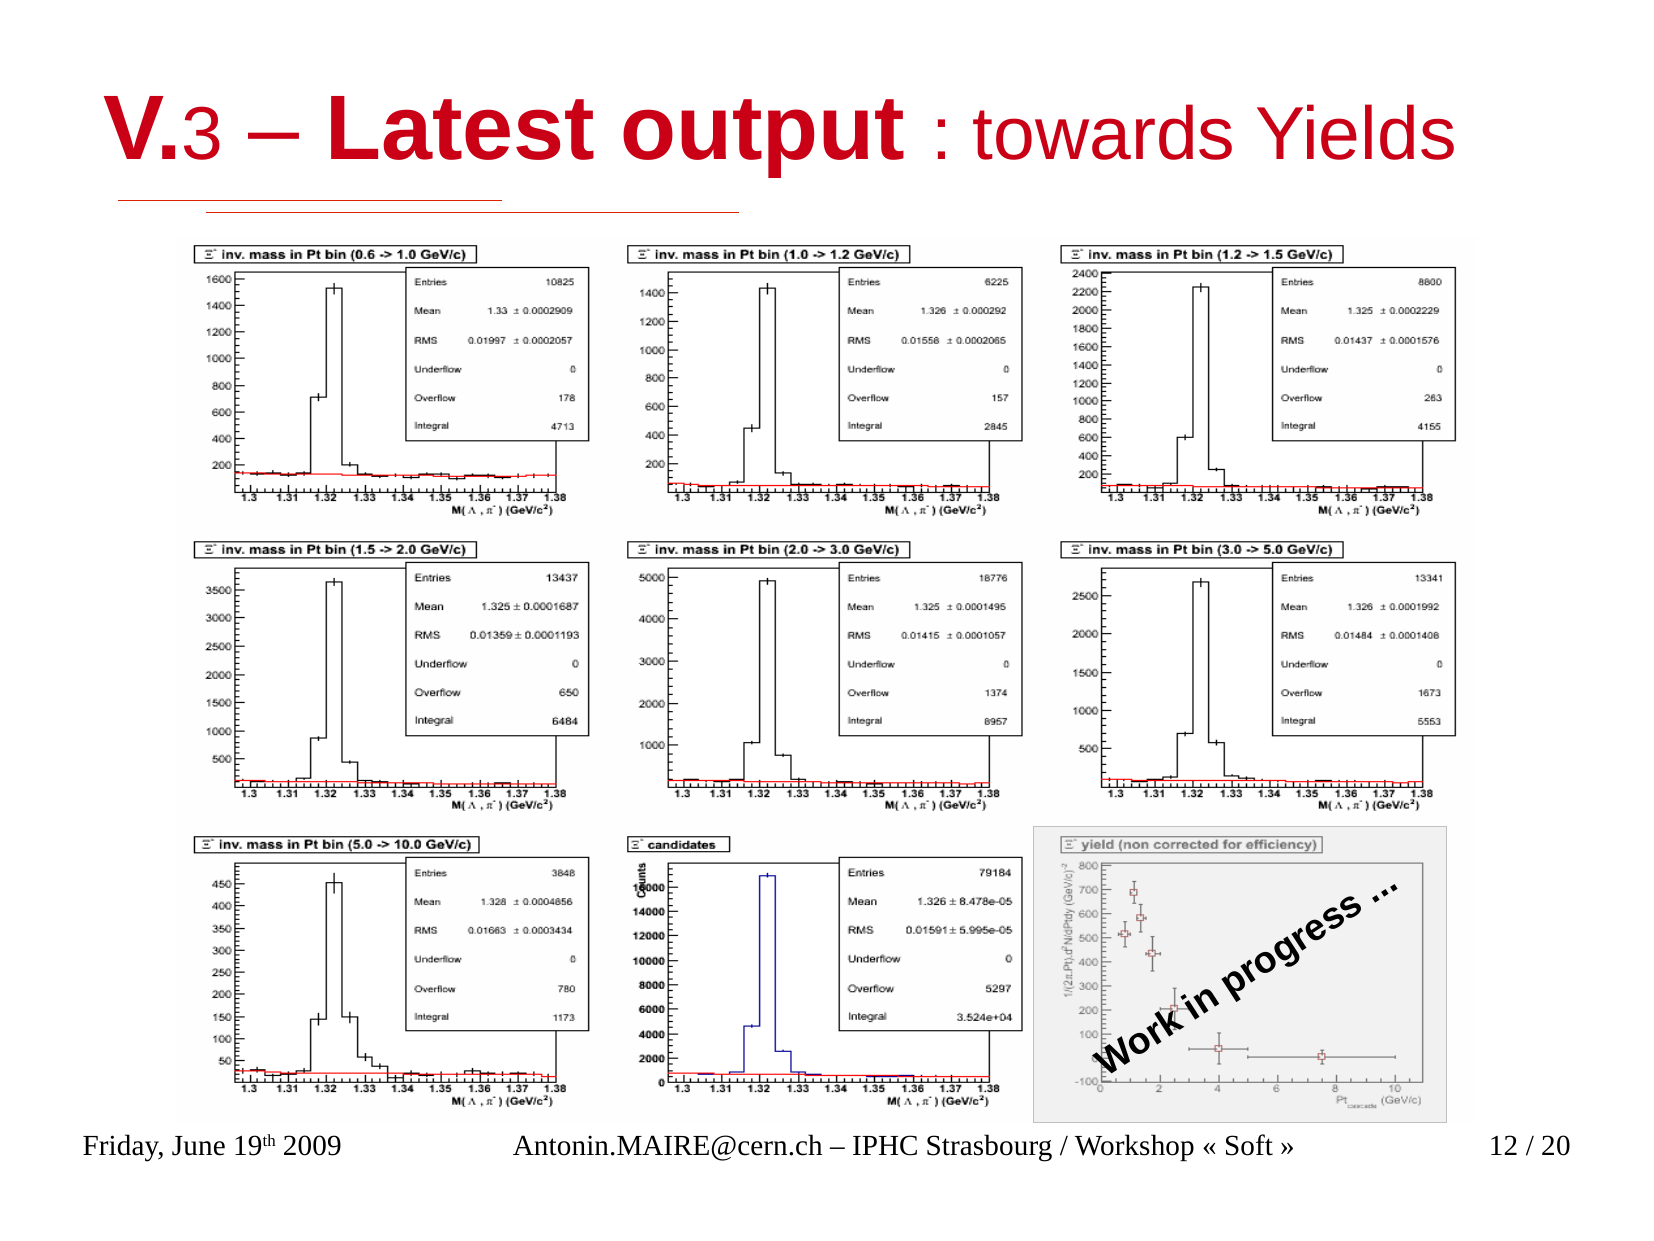

# V.3 – Latest output : towards Yields
Work in progress ...
Tues, March 24th, 2009
Antonin Maire - IPHC Strasbourg / AliceWeek Apr. 08
12